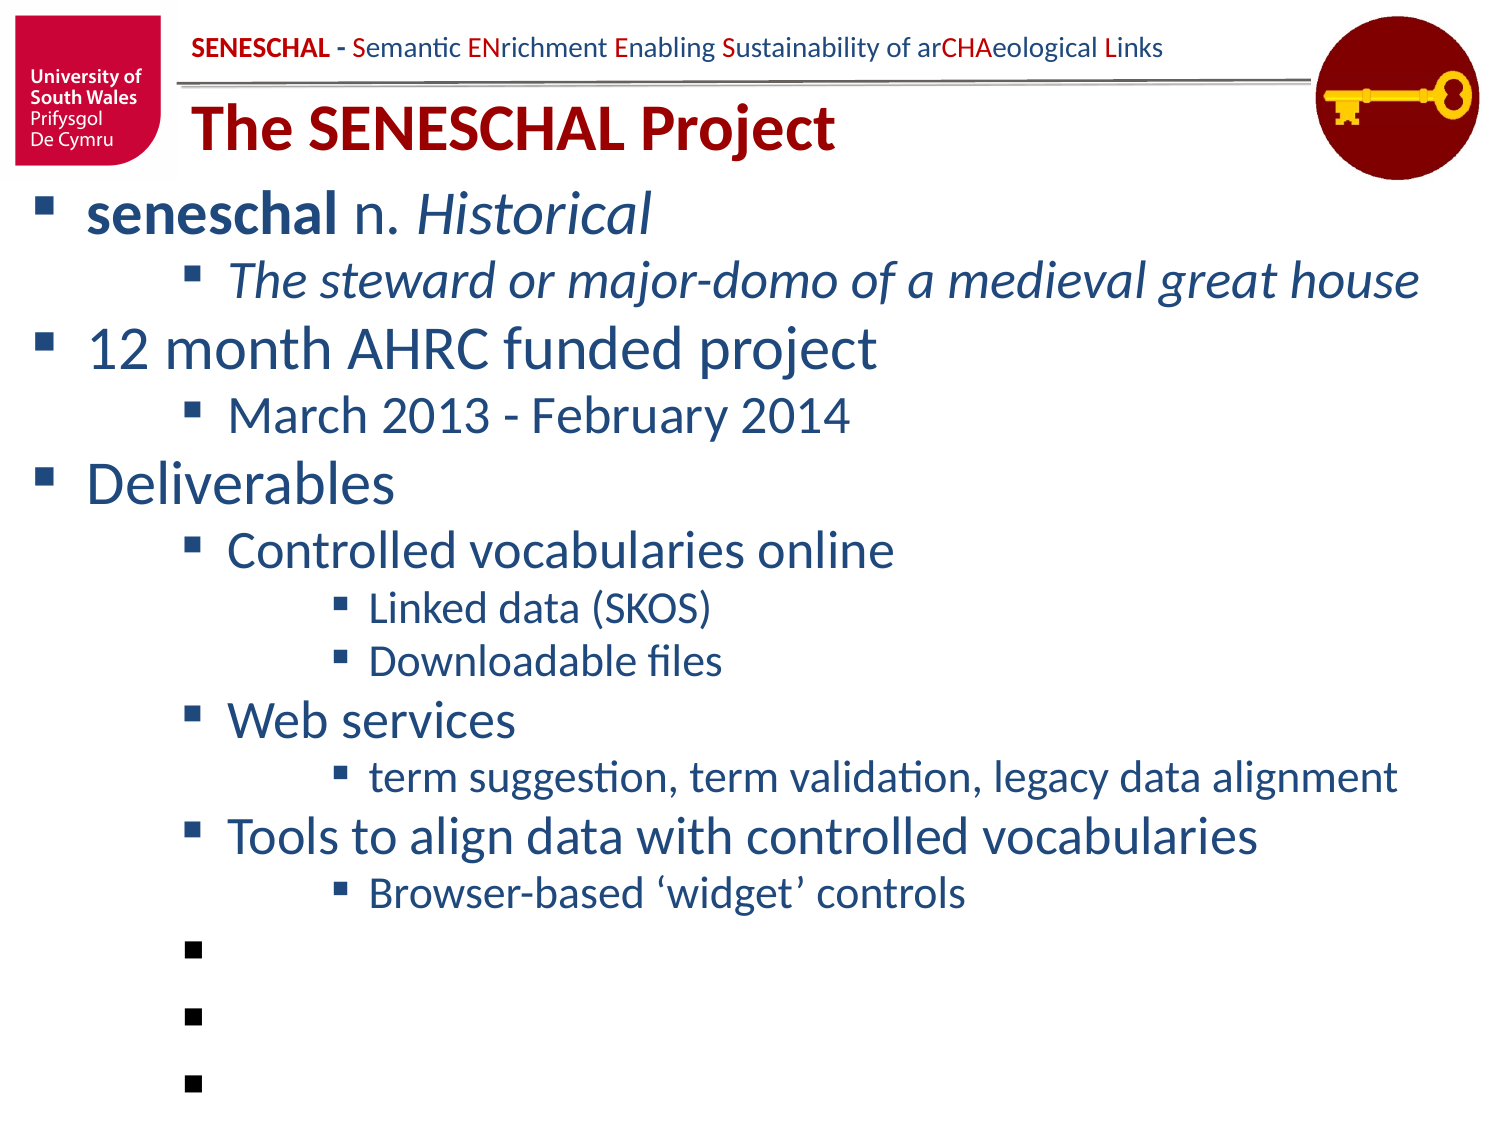

SENESCHAL - Semantic ENrichment Enabling Sustainability of arCHAeological Links
# The SENESCHAL Project
seneschal n. Historical
The steward or major-domo of a medieval great house
12 month AHRC funded project
March 2013 - February 2014
Deliverables
Controlled vocabularies online
Linked data (SKOS)
Downloadable files
Web services
term suggestion, term validation, legacy data alignment
Tools to align data with controlled vocabularies
Browser-based ‘widget’ controls